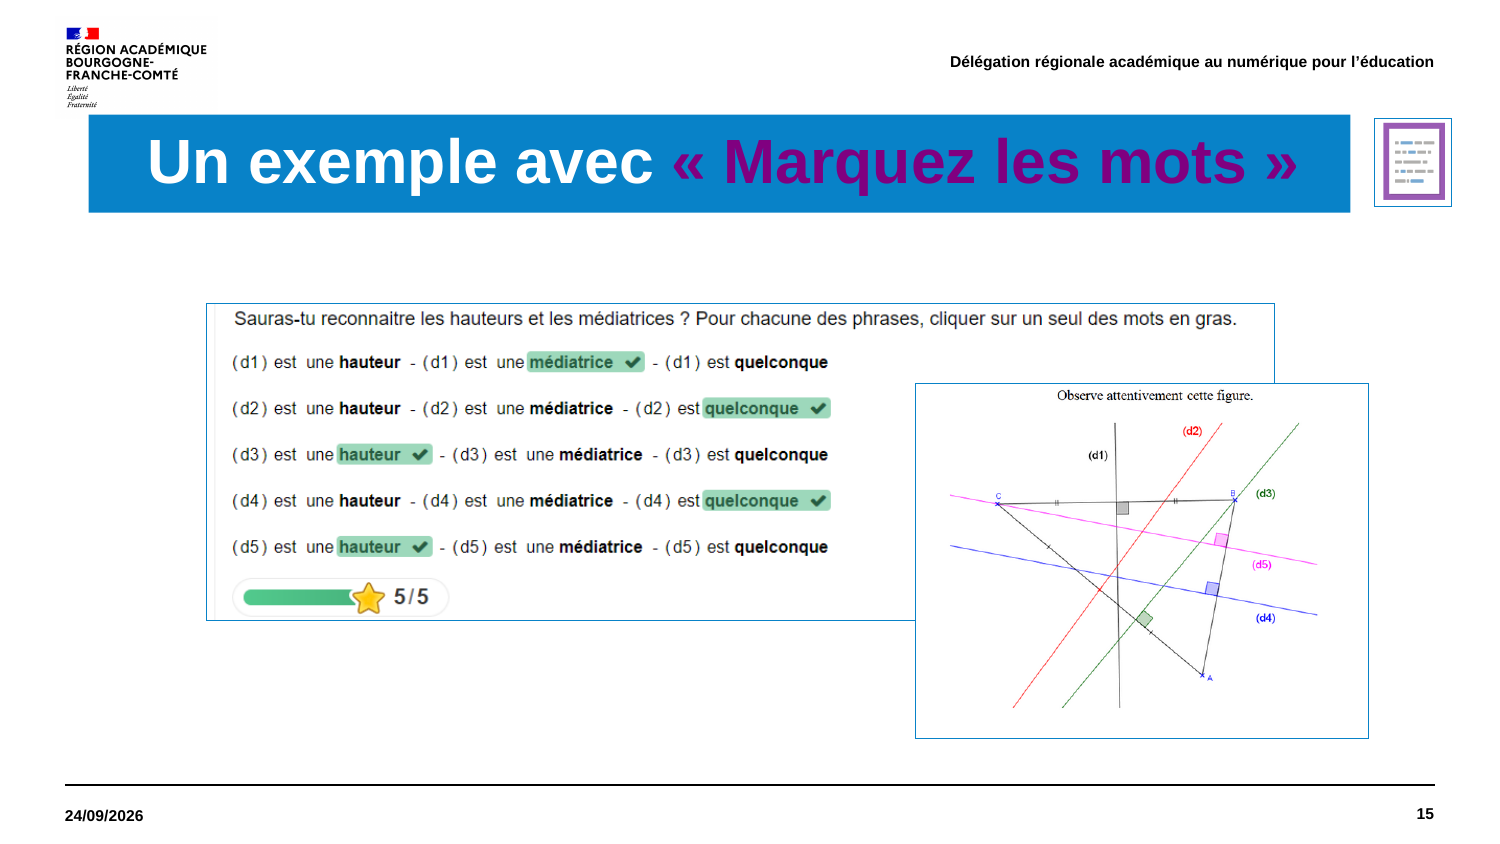

Délégation régionale académique au numérique pour l’éducation
Un exemple avec « Marquez les mots »